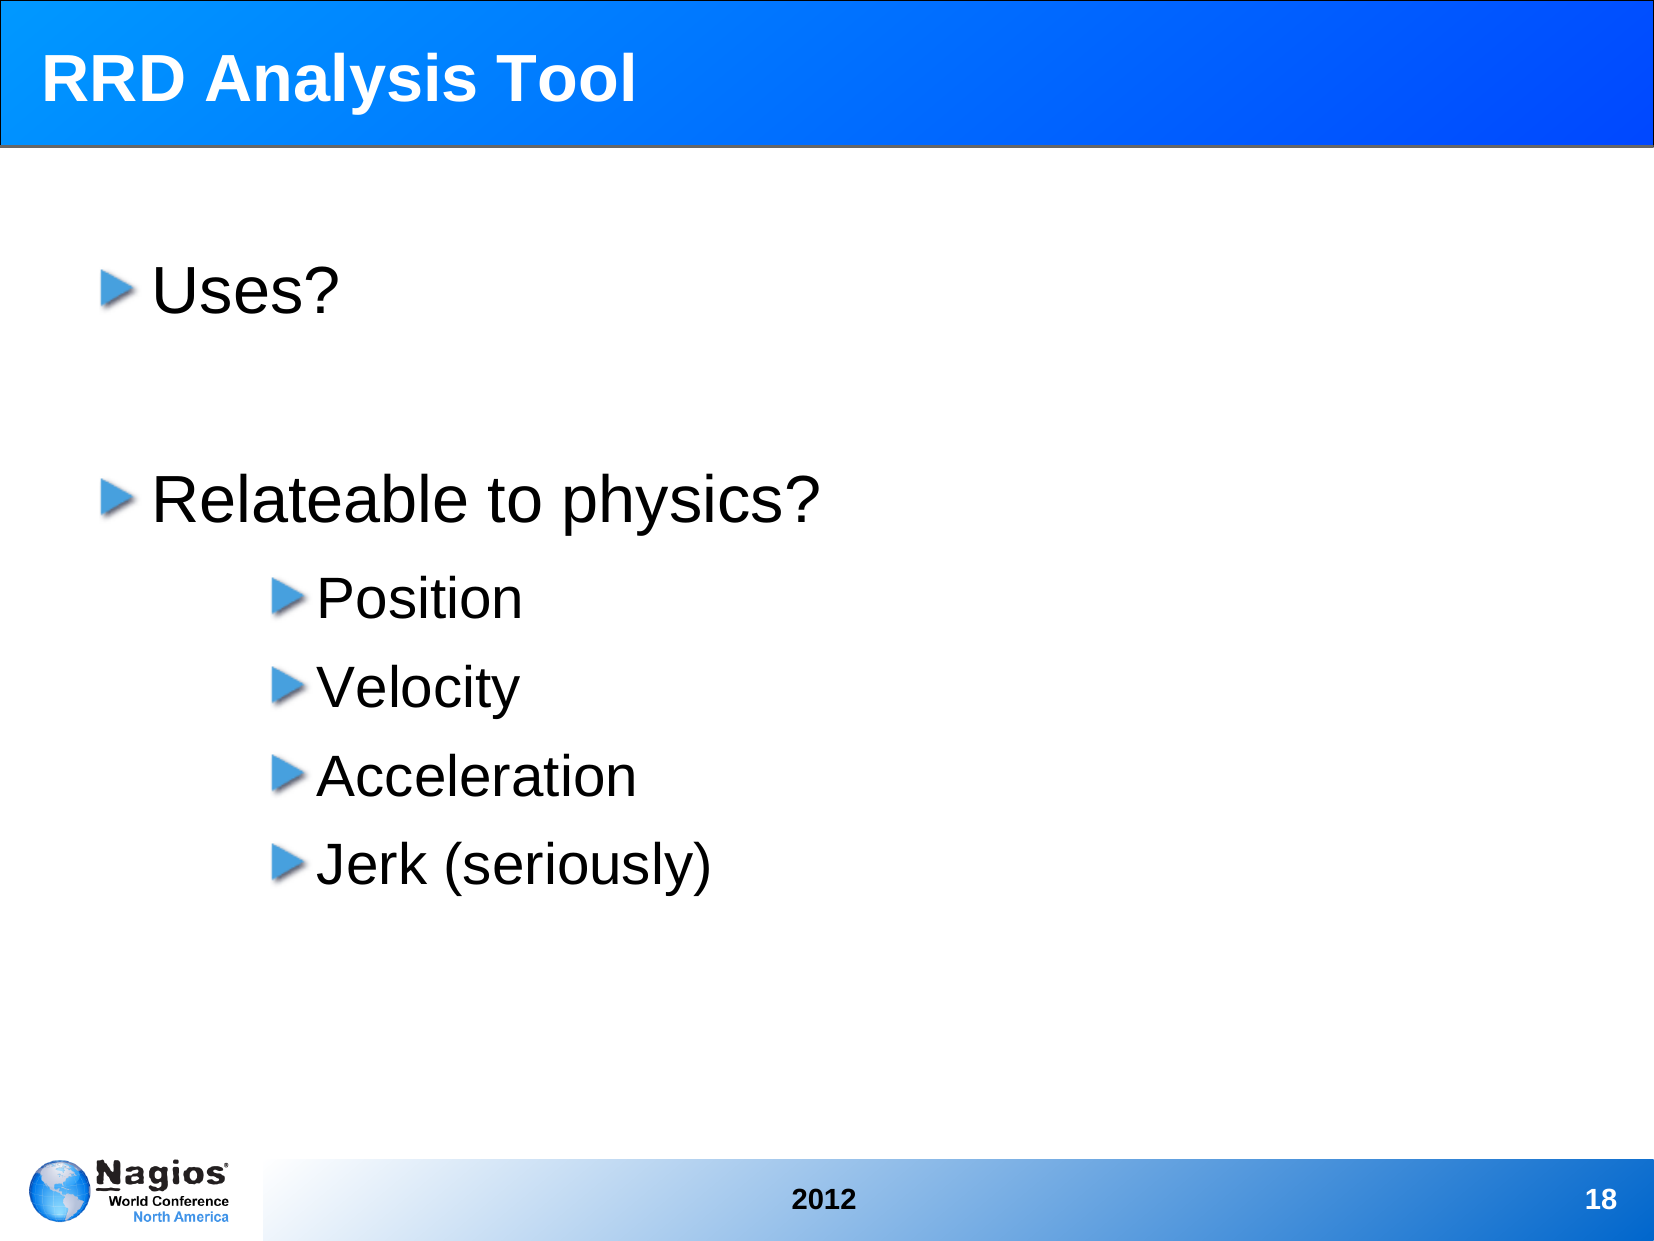

# RRD Analysis Tool
Uses?
Relateable to physics?
Position
Velocity
Acceleration
Jerk (seriously)
2011
18